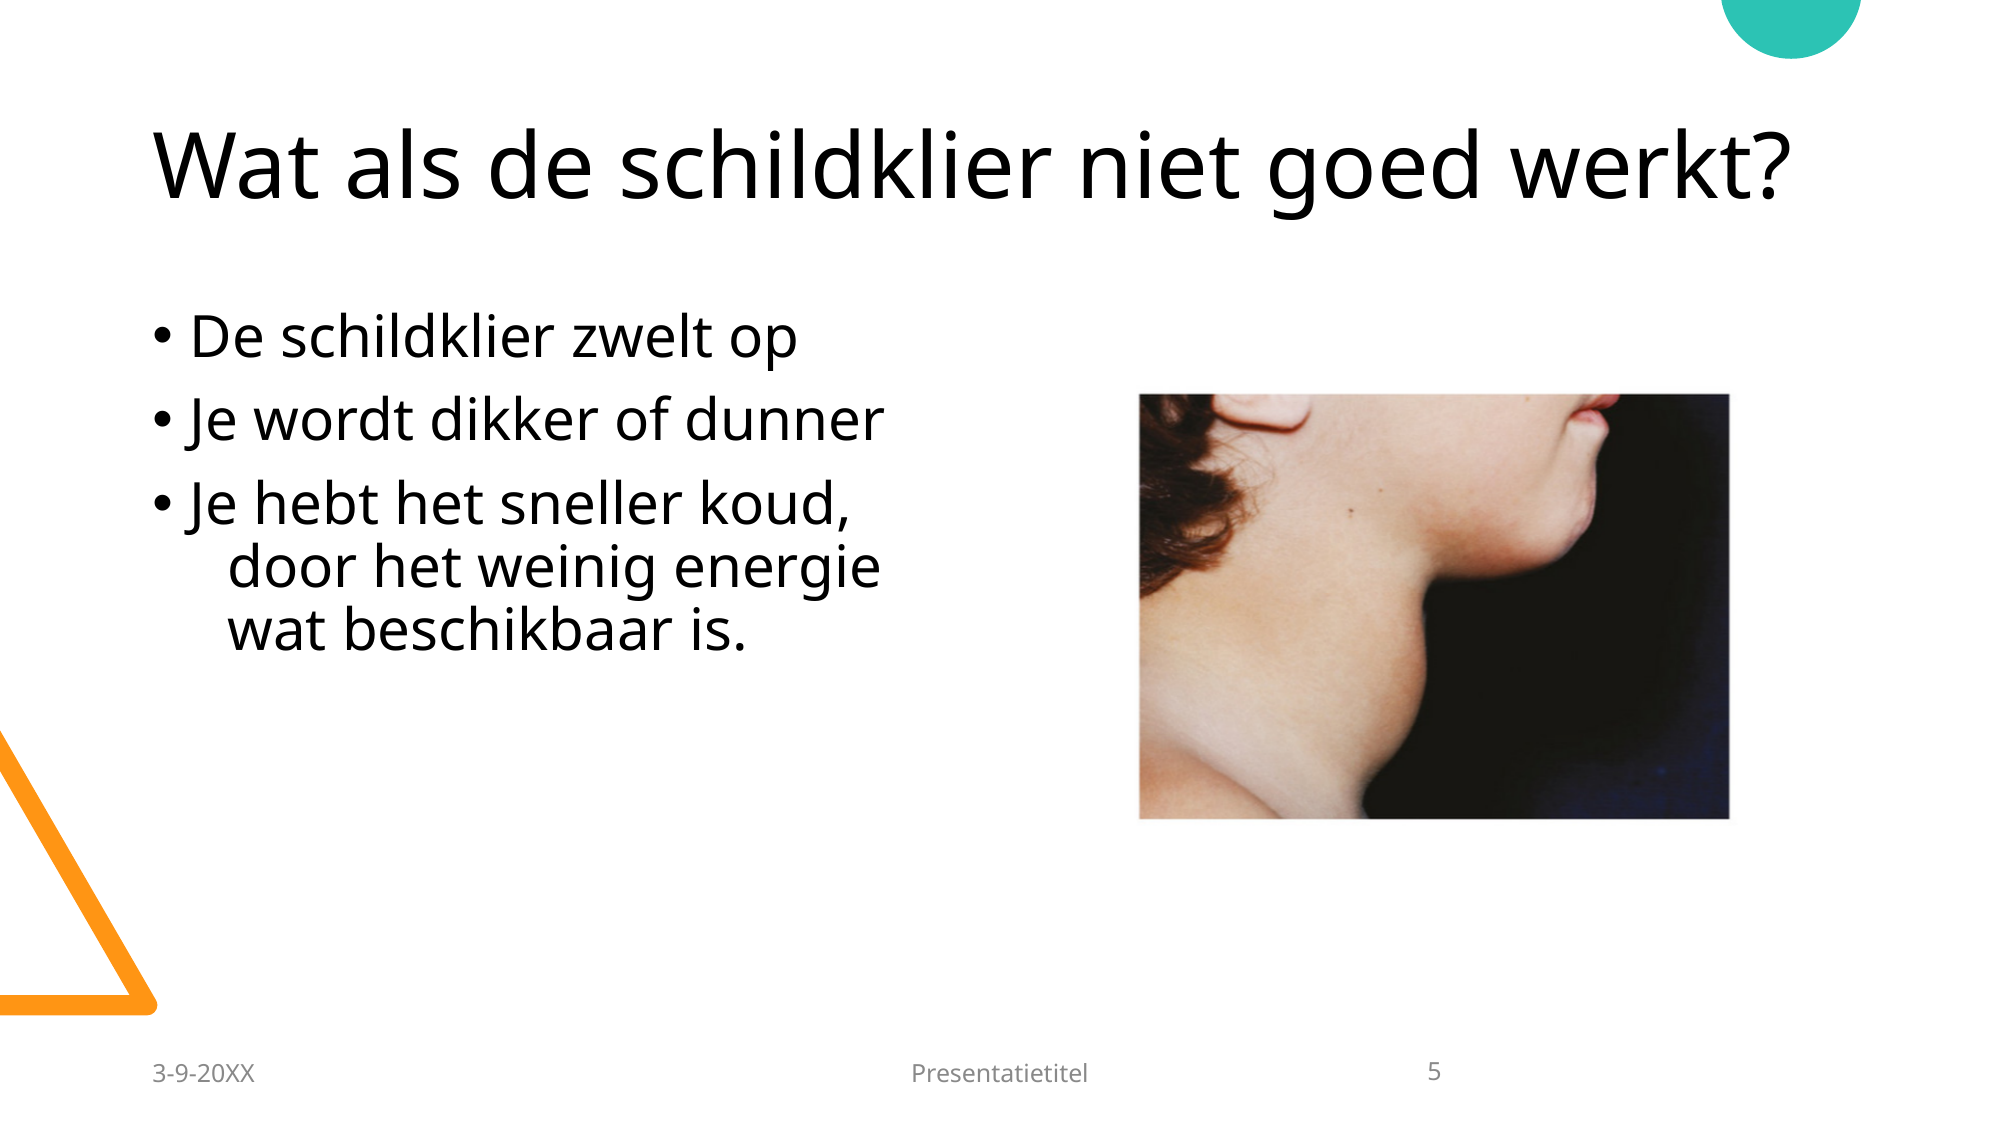

# Wat als de schildklier niet goed werkt?
De schildklier zwelt op
Je wordt dikker of dunner
Je hebt het sneller koud, door het weinig energie wat beschikbaar is.
3-9-20XX
Presentatietitel